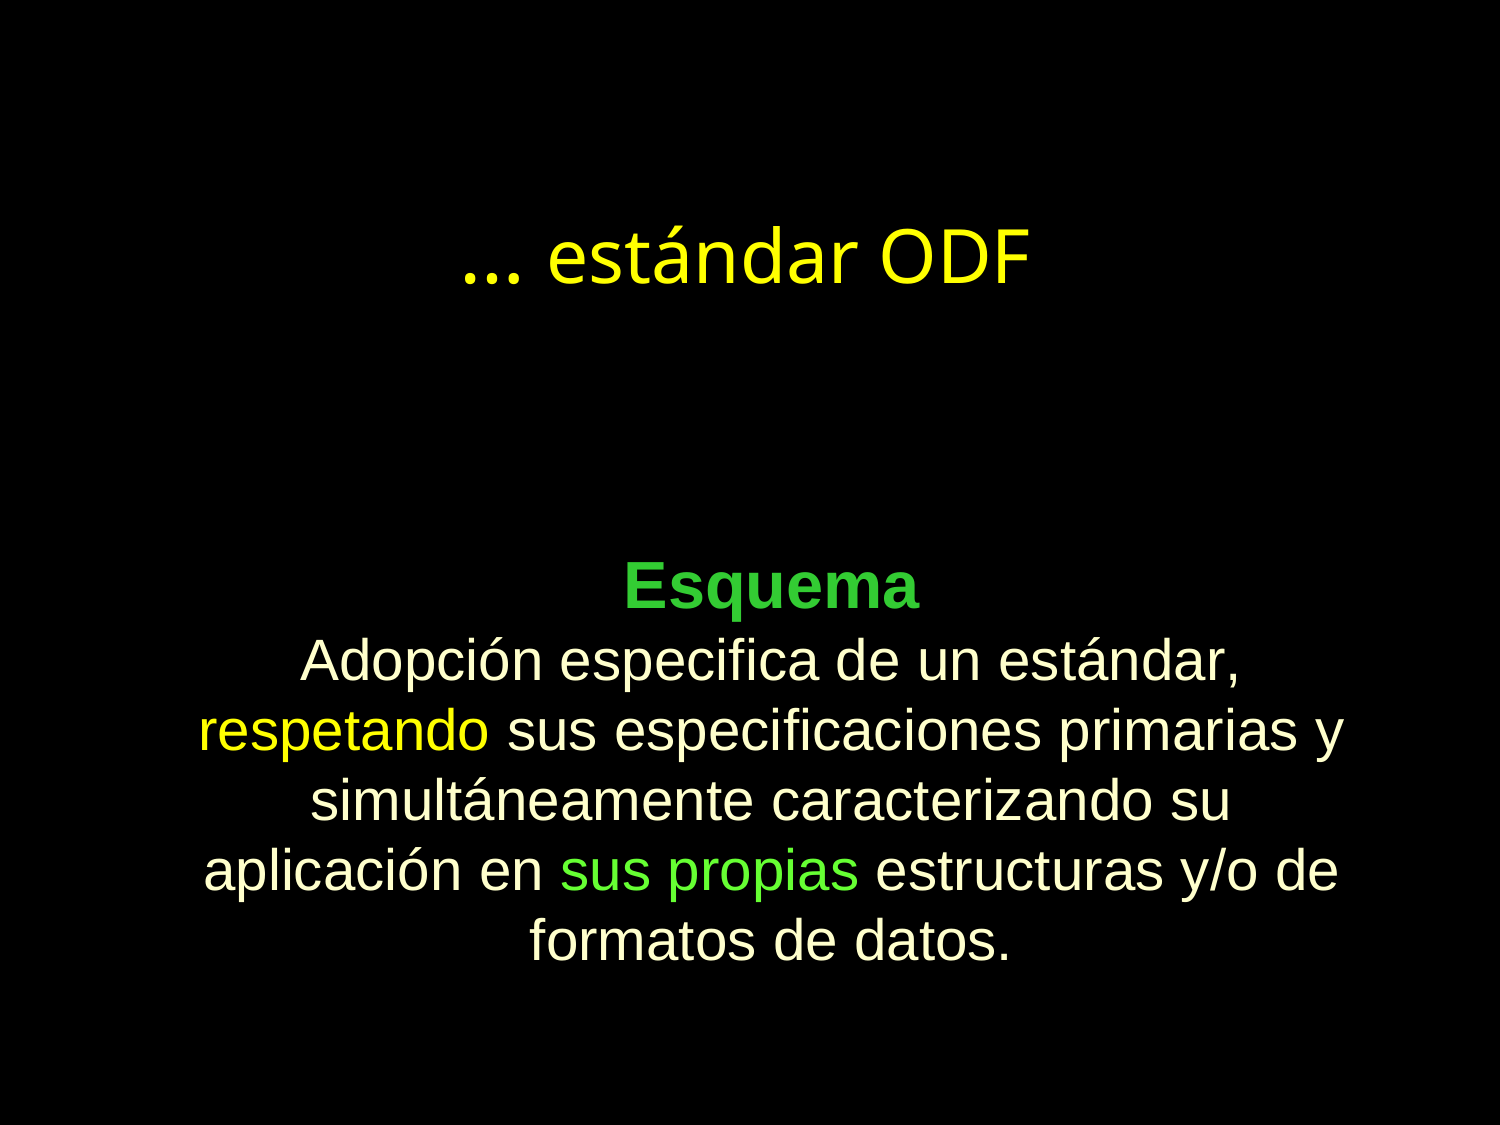

# … estándar ODF
Esquema
Adopción especifica de un estándar, respetando sus especificaciones primarias y simultáneamente caracterizando su aplicación en sus propias estructuras y/o de formatos de datos.